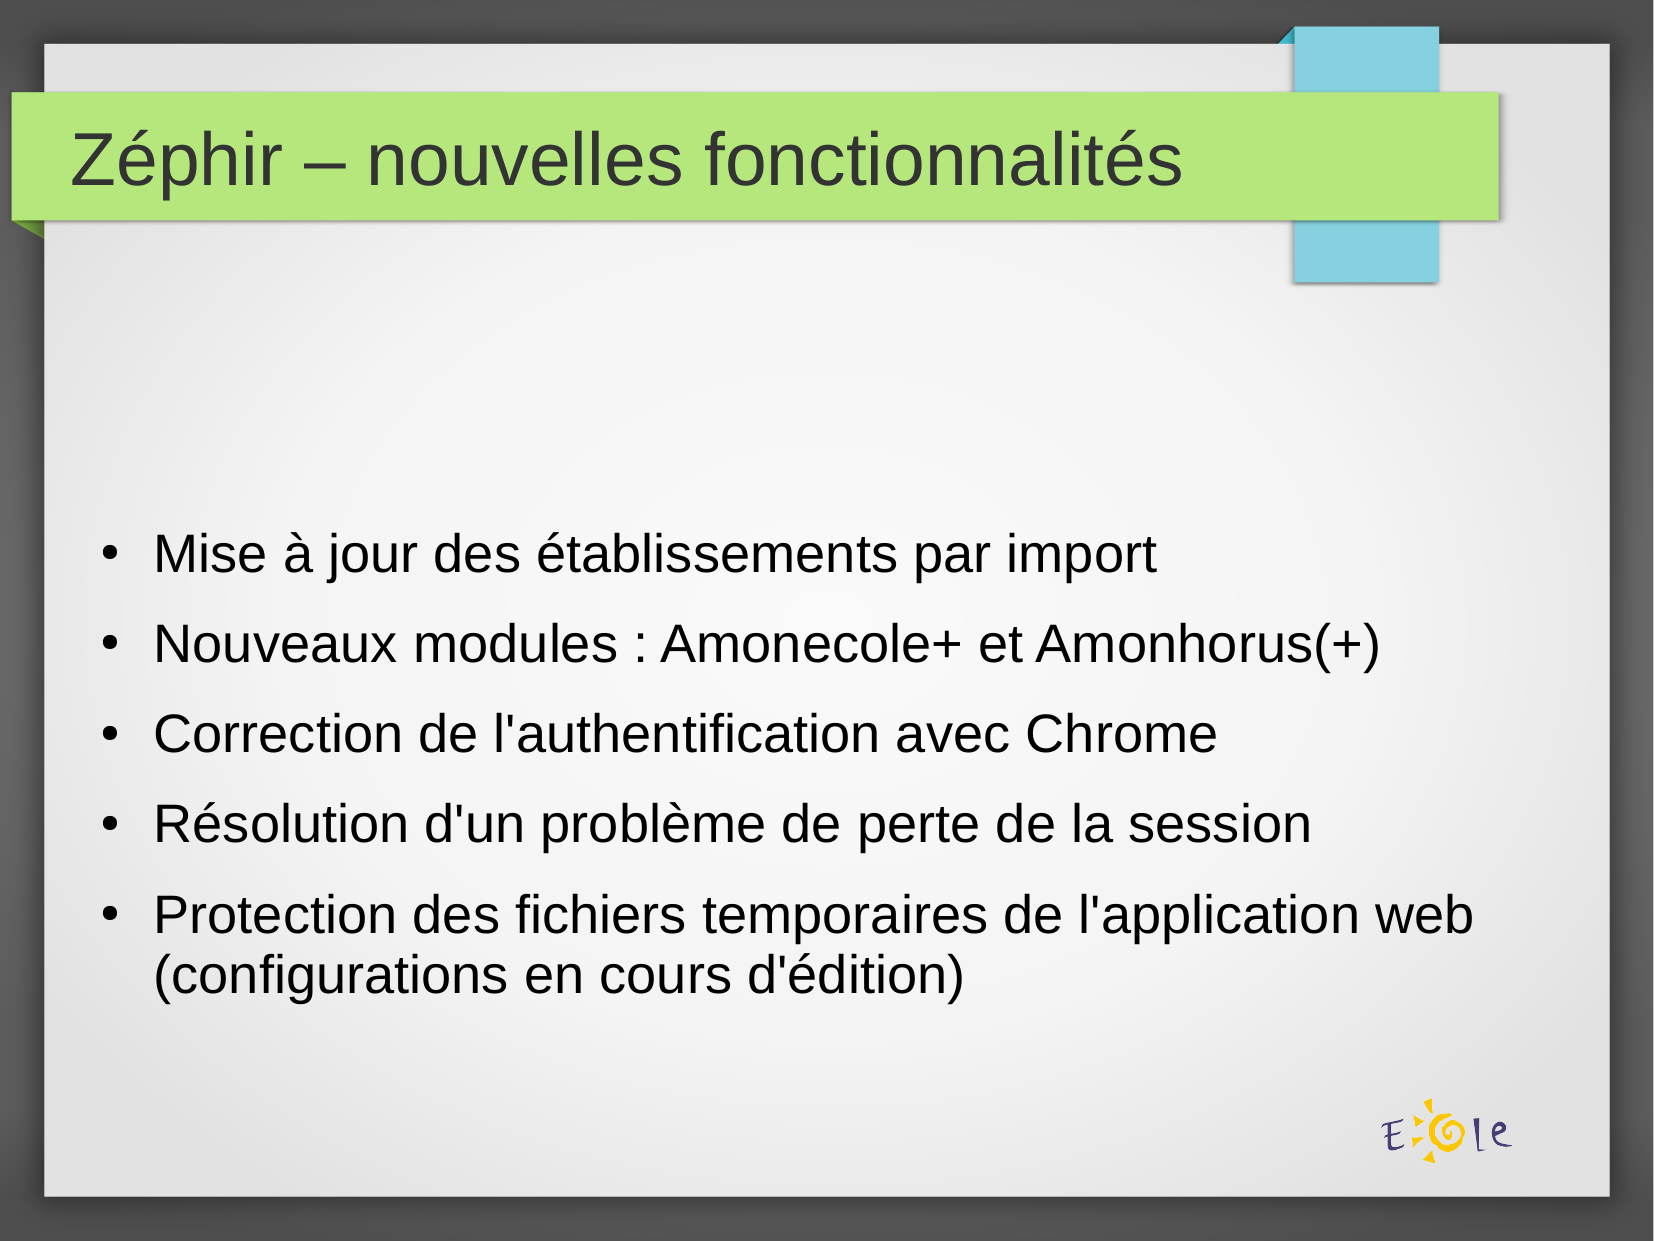

# Zéphir – nouvelles fonctionnalités
Mise à jour des établissements par import
Nouveaux modules : Amonecole+ et Amonhorus(+)
Correction de l'authentification avec Chrome
Résolution d'un problème de perte de la session
Protection des fichiers temporaires de l'application web (configurations en cours d'édition)